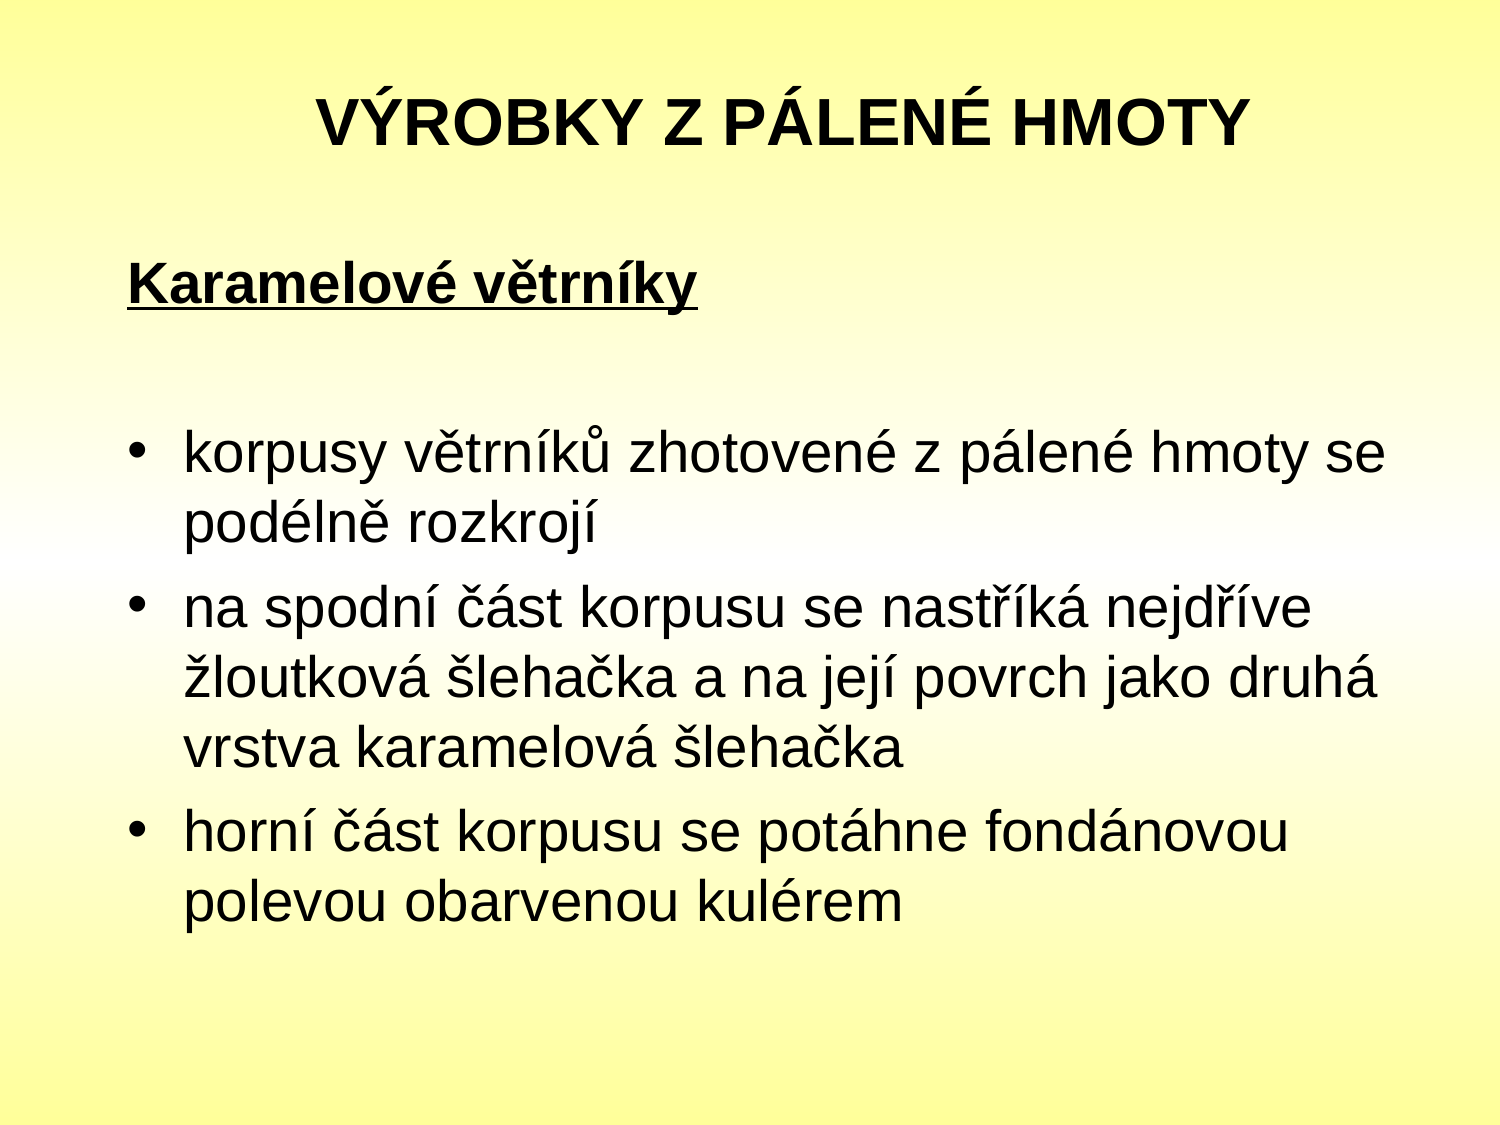

# VÝROBKY Z PÁLENÉ HMOTY
Karamelové větrníky
korpusy větrníků zhotovené z pálené hmoty se podélně rozkrojí
na spodní část korpusu se nastříká nejdříve žloutková šlehačka a na její povrch jako druhá vrstva karamelová šlehačka
horní část korpusu se potáhne fondánovou polevou obarvenou kulérem